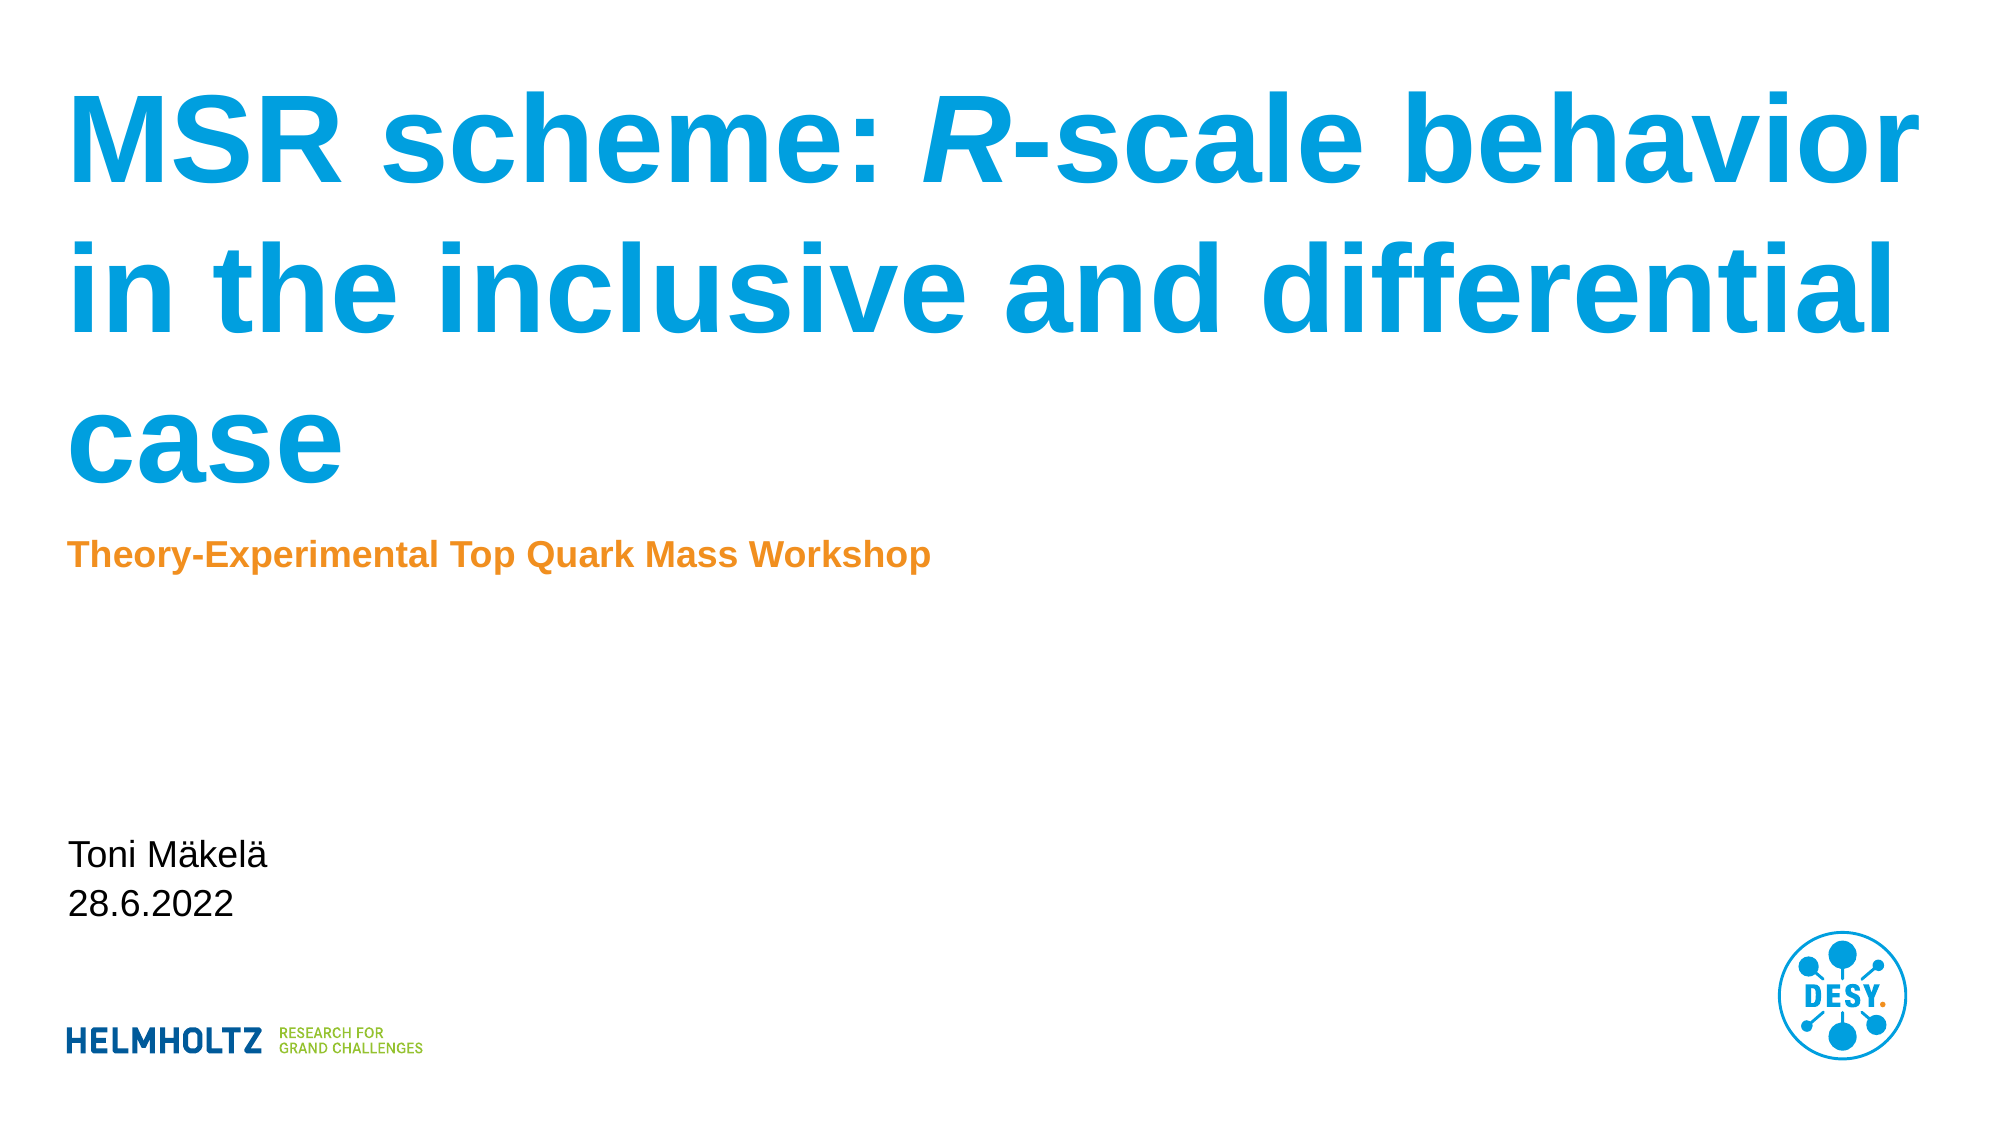

# MSR scheme: R-scale behavior in the inclusive and differential case
Theory-Experimental Top Quark Mass Workshop
Toni Mäkelä
28.6.2022